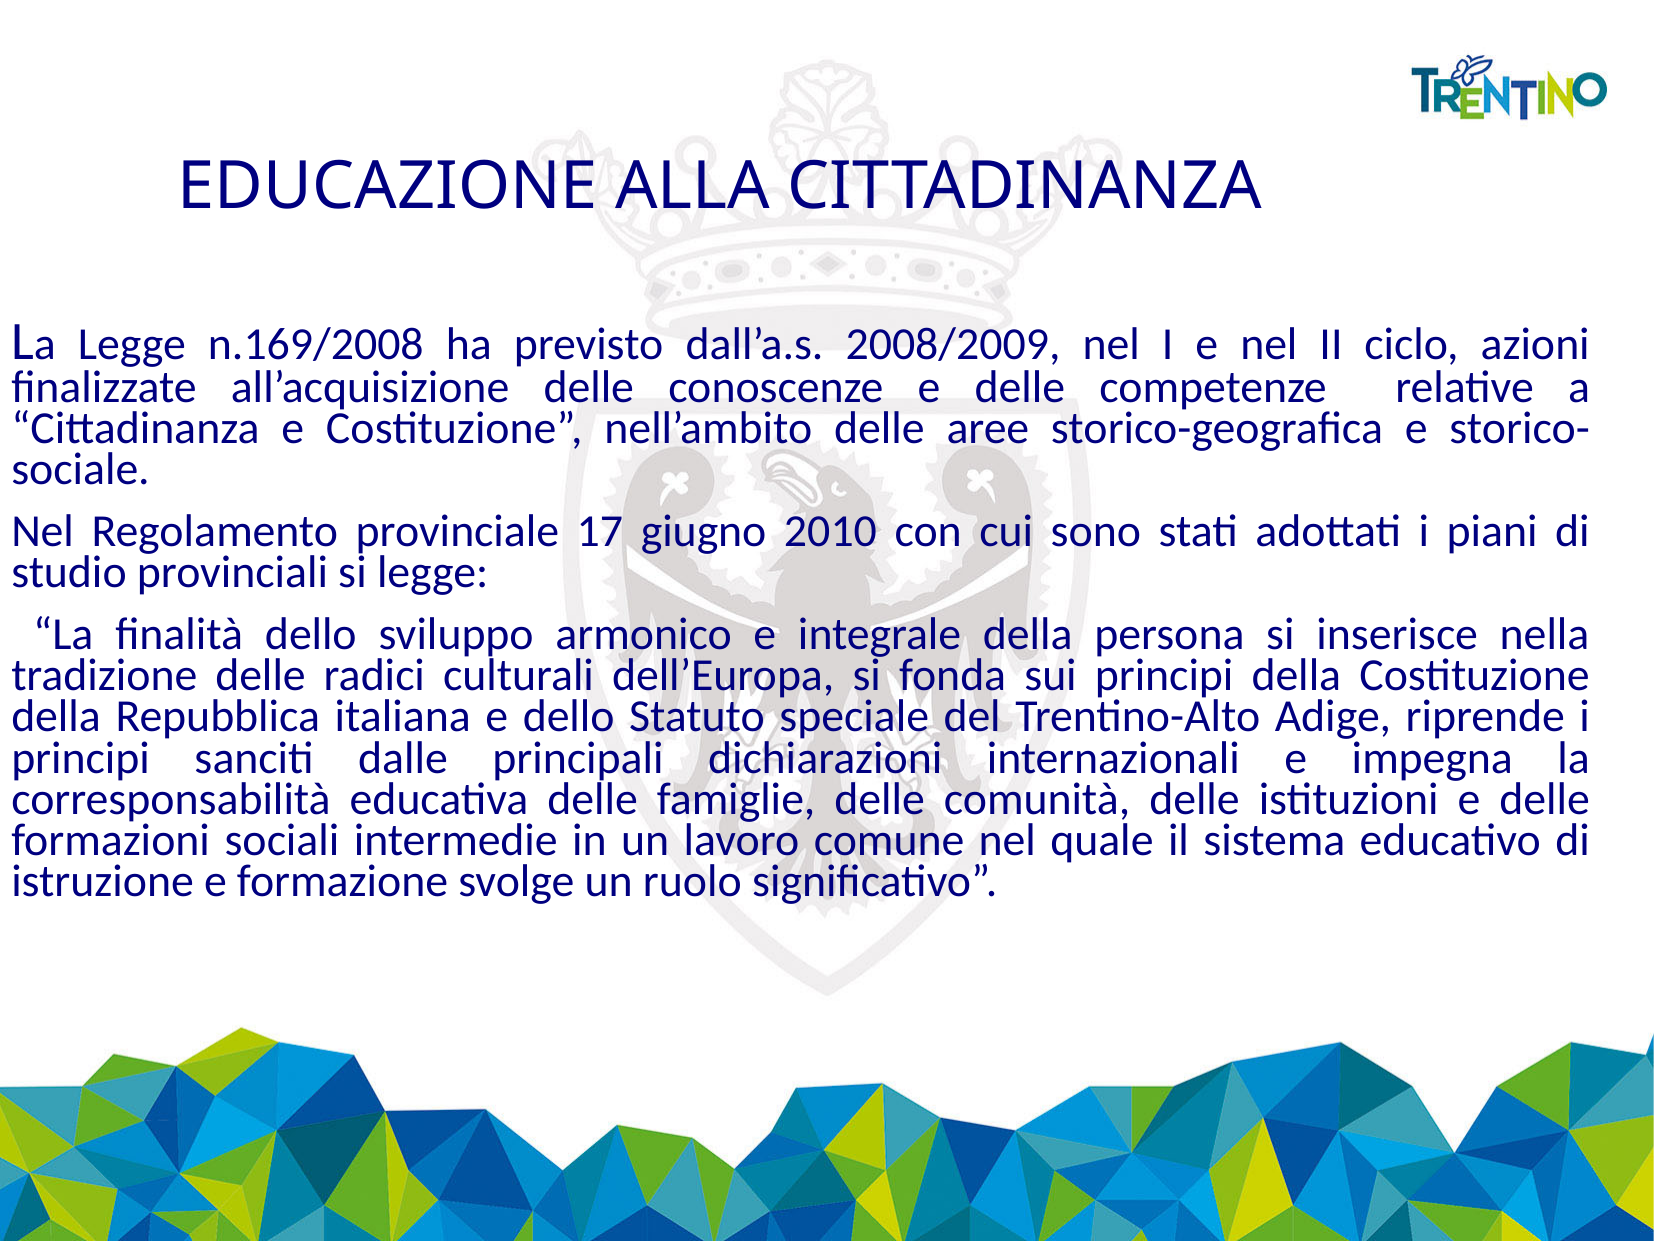

EDUCAZIONE ALLA CITTADINANZA
La Legge n.169/2008 ha previsto dall’a.s. 2008/2009, nel I e nel II ciclo, azioni finalizzate all’acquisizione delle conoscenze e delle competenze relative a “Cittadinanza e Costituzione”, nell’ambito delle aree storico-geografica e storico-sociale.
Nel Regolamento provinciale 17 giugno 2010 con cui sono stati adottati i piani di studio provinciali si legge:
 “La finalità dello sviluppo armonico e integrale della persona si inserisce nella tradizione delle radici culturali dell’Europa, si fonda sui principi della Costituzione della Repubblica italiana e dello Statuto speciale del Trentino-Alto Adige, riprende i principi sanciti dalle principali dichiarazioni internazionali e impegna la corresponsabilità educativa delle famiglie, delle comunità, delle istituzioni e delle formazioni sociali intermedie in un lavoro comune nel quale il sistema educativo di istruzione e formazione svolge un ruolo significativo”.